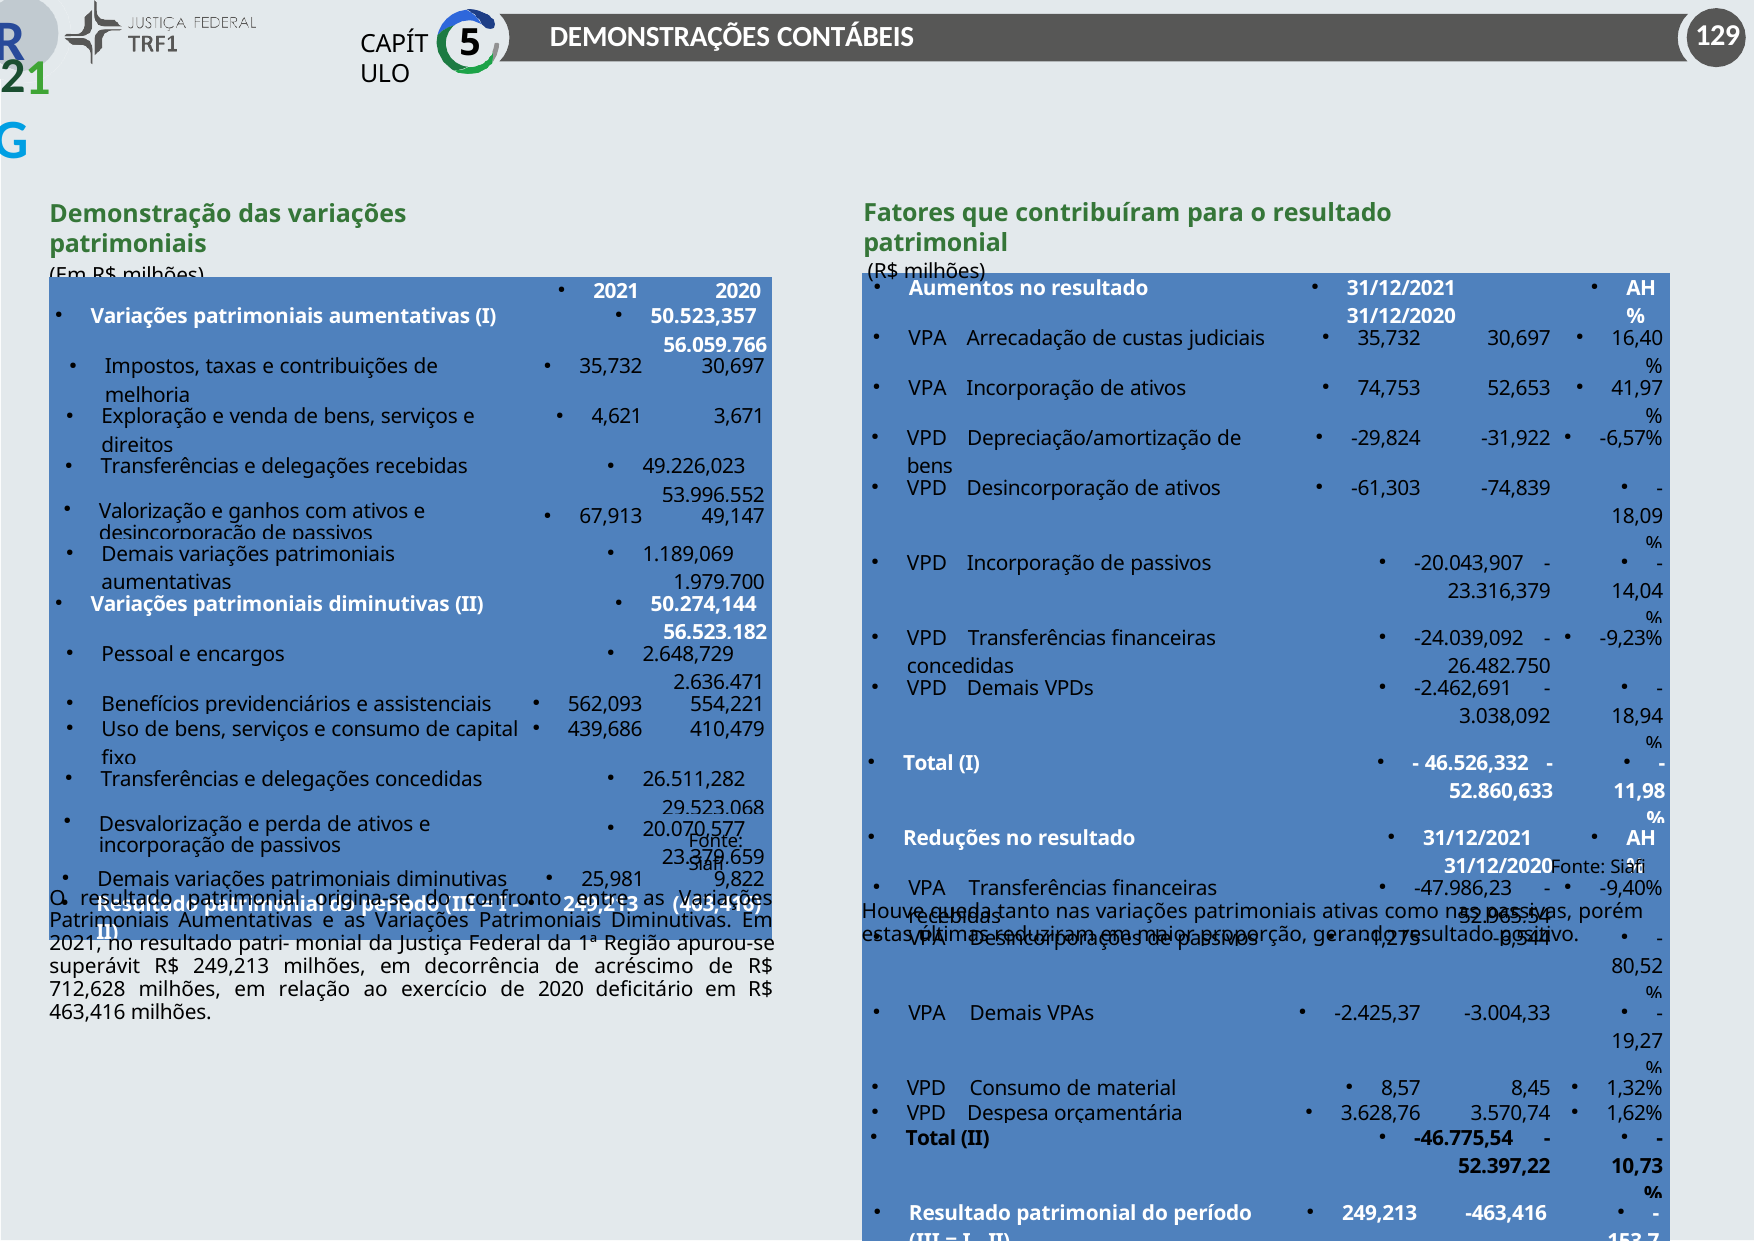

RG
129
21
DEMONSTRAÇÕES CONTÁBEIS
5
CAPÍTULO
Demonstração das variações patrimoniais
(Em R$ milhões)
Fatores que contribuíram para o resultado patrimonial
(R$ milhões)
| Aumentos no resultado | 31/12/2021 31/12/2020 | AH% |
| --- | --- | --- |
| VPA Arrecadação de custas judiciais | 35,732 30,697 | 16,40% |
| VPA Incorporação de ativos | 74,753 52,653 | 41,97% |
| VPD Depreciação/amortização de bens | -29,824 -31,922 | -6,57% |
| VPD Desincorporação de ativos | -61,303 -74,839 | -18,09% |
| VPD Incorporação de passivos | -20.043,907 -23.316,379 | -14,04% |
| VPD Transferências financeiras concedidas | -24.039,092 -26.482,750 | -9,23% |
| VPD Demais VPDs | -2.462,691 -3.038,092 | -18,94% |
| Total (I) | - 46.526,332 -52.860,633 | -11,98% |
| Reduções no resultado | 31/12/2021 31/12/2020 | AH% |
| VPA Transferências financeiras recebidas | -47.986,23 -52.965,54 | -9,40% |
| VPA Desincorporações de passivos | -1,275 -6,544 | -80,52% |
| VPA Demais VPAs | -2.425,37 -3.004,33 | -19,27% |
| VPD Consumo de material | 8,57 8,45 | 1,32% |
| VPD Despesa orçamentária | 3.628,76 3.570,74 | 1,62% |
| Total (II) | -46.775,54 -52.397,22 | -10,73% |
| Resultado patrimonial do período (III = I - II) | 249,213 -463,416 | -153,78% |
| 2021 2020 | |
| --- | --- |
| Variações patrimoniais aumentativas (I) | 50.523,357 56.059,766 |
| Impostos, taxas e contribuições de melhoria | 35,732 30,697 |
| Exploração e venda de bens, serviços e direitos | 4,621 3,671 |
| Transferências e delegações recebidas | 49.226,023 53.996,552 |
| Valorização e ganhos com ativos e desincorporação de passivos | 67,913 49,147 |
| Demais variações patrimoniais aumentativas | 1.189,069 1.979,700 |
| Variações patrimoniais diminutivas (II) | 50.274,144 56.523,182 |
| Pessoal e encargos | 2.648,729 2.636,471 |
| Benefícios previdenciários e assistenciais | 562,093 554,221 |
| Uso de bens, serviços e consumo de capital fixo | 439,686 410,479 |
| Transferências e delegações concedidas | 26.511,282 29.523,068 |
| Desvalorização e perda de ativos e incorporação de passivos | 20.070,577 23.379,659 |
| Demais variações patrimoniais diminutivas | 25,981 9,822 |
| Resultado patrimonial do período (III = I - II) | 249,213 (463,416) |
Fonte: Siafi
Fonte: Siafi
Houve queda tanto nas variações patrimoniais ativas como nas passivas, porém estas últimas reduziram em maior proporção, gerando resultado positivo.
O resultado patrimonial origina-se do confronto entre as Variações Patrimoniais Aumentativas e as Variações Patrimoniais Diminutivas. Em 2021, no resultado patri- monial da Justiça Federal da 1ª Região apurou-se superávit R$ 249,213 milhões, em decorrência de acréscimo de R$ 712,628 milhões, em relação ao exercício de 2020 deficitário em R$ 463,416 milhões.